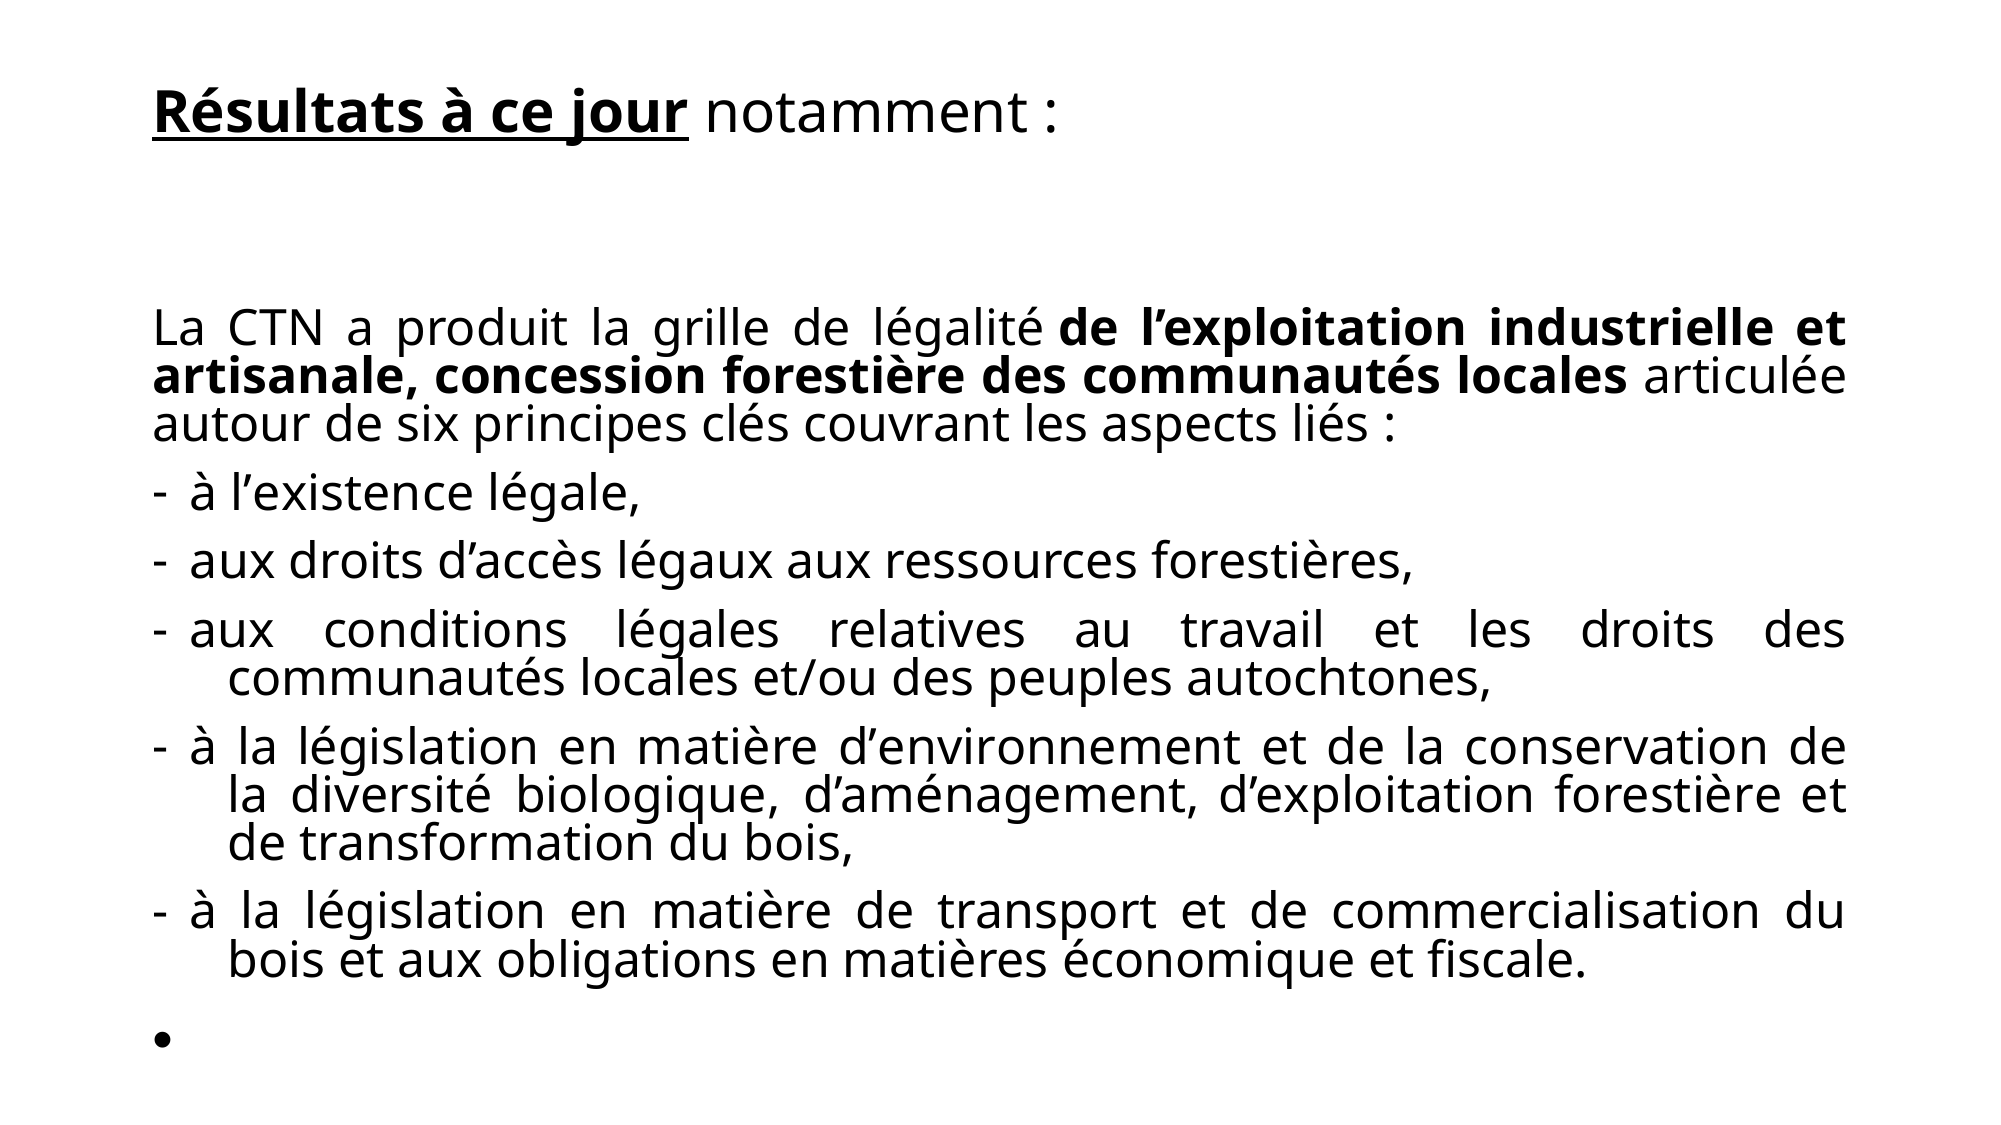

# Résultats à ce jour notamment :
La CTN a produit la grille de légalité de l’exploitation industrielle et artisanale, concession forestière des communautés locales articulée autour de six principes clés couvrant les aspects liés :
à l’existence légale,
aux droits d’accès légaux aux ressources forestières,
aux conditions légales relatives au travail et les droits des communautés locales et/ou des peuples autochtones,
à la législation en matière d’environnement et de la conservation de la diversité biologique, d’aménagement, d’exploitation forestière et de transformation du bois,
à la législation en matière de transport et de commercialisation du bois et aux obligations en matières économique et fiscale.